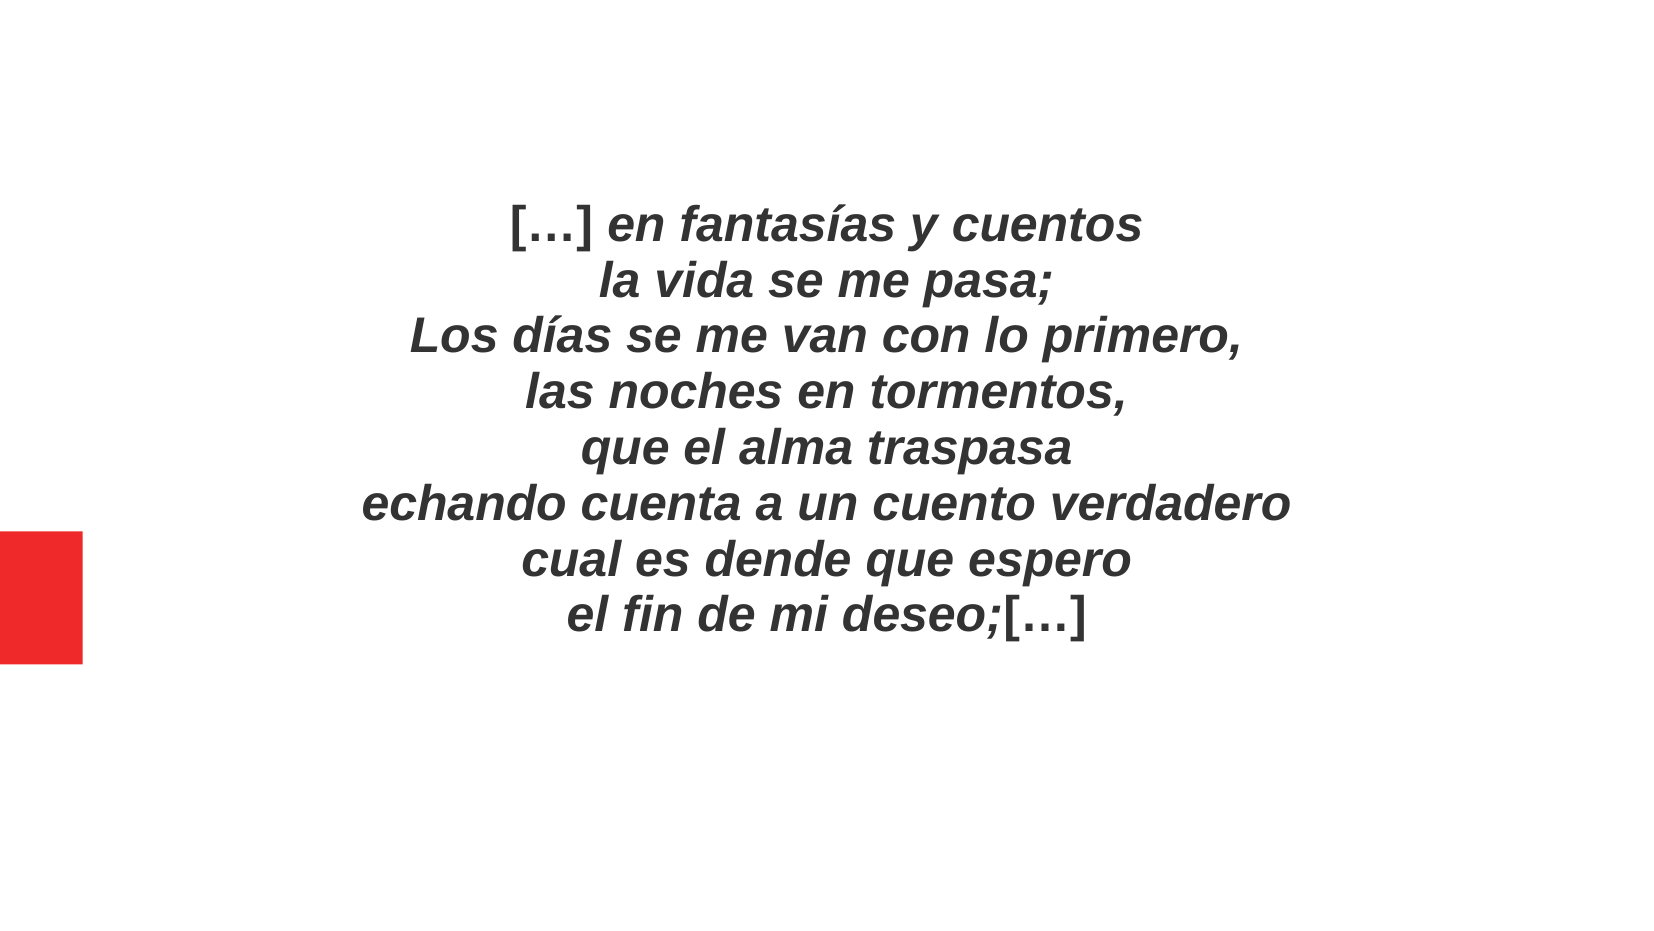

# […] en fantasías y cuentos la vida se me pasa; Los días se me van con lo primero, las noches en tormentos, que el alma traspasa echando cuenta a un cuento verdadero cual es dende que espero el fin de mi deseo;[…]